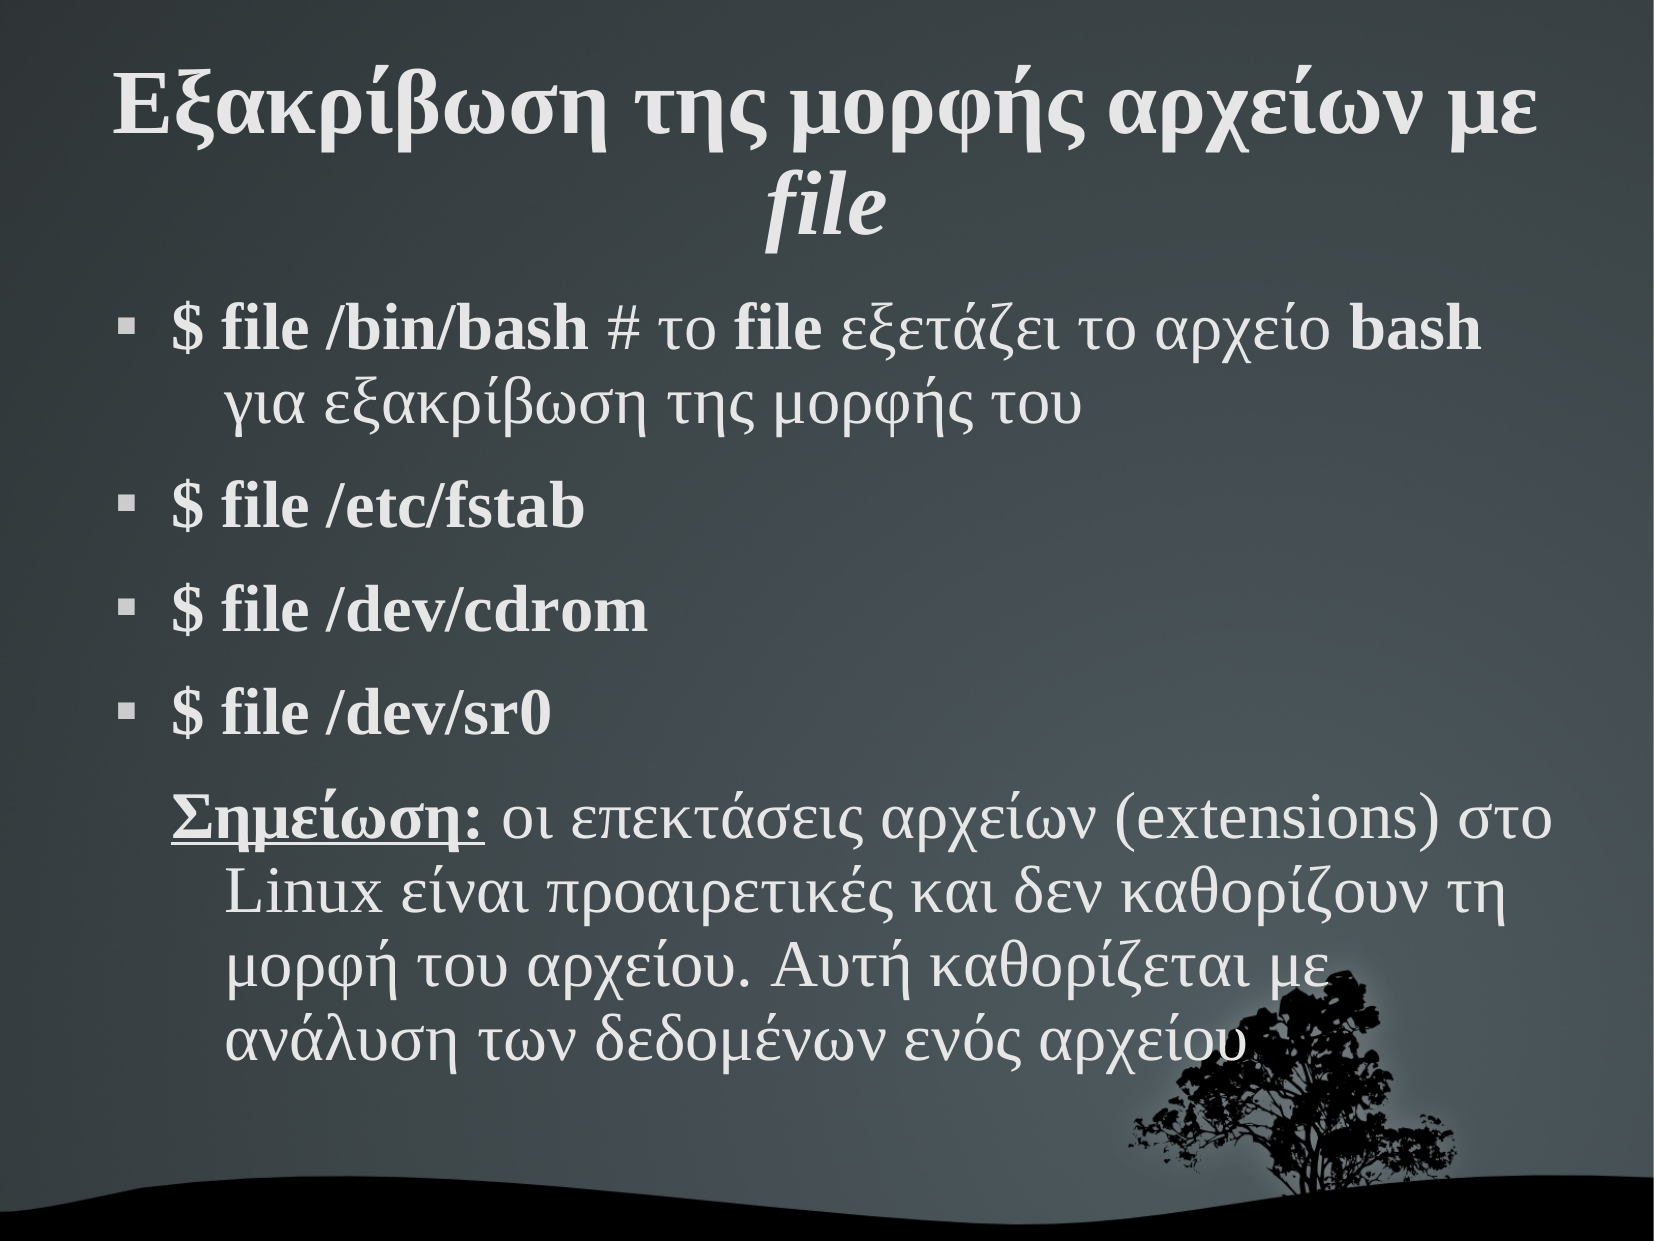

# Εξακρίβωση της μορφής αρχείων με file
$ file /bin/bash # το file εξετάζει το αρχείο bash για εξακρίβωση της μορφής του
$ file /etc/fstab
$ file /dev/cdrom
$ file /dev/sr0
Σημείωση: οι επεκτάσεις αρχείων (extensions) στο Linux είναι προαιρετικές και δεν καθορίζουν τη μορφή του αρχείου. Αυτή καθορίζεται με ανάλυση των δεδομένων ενός αρχείου